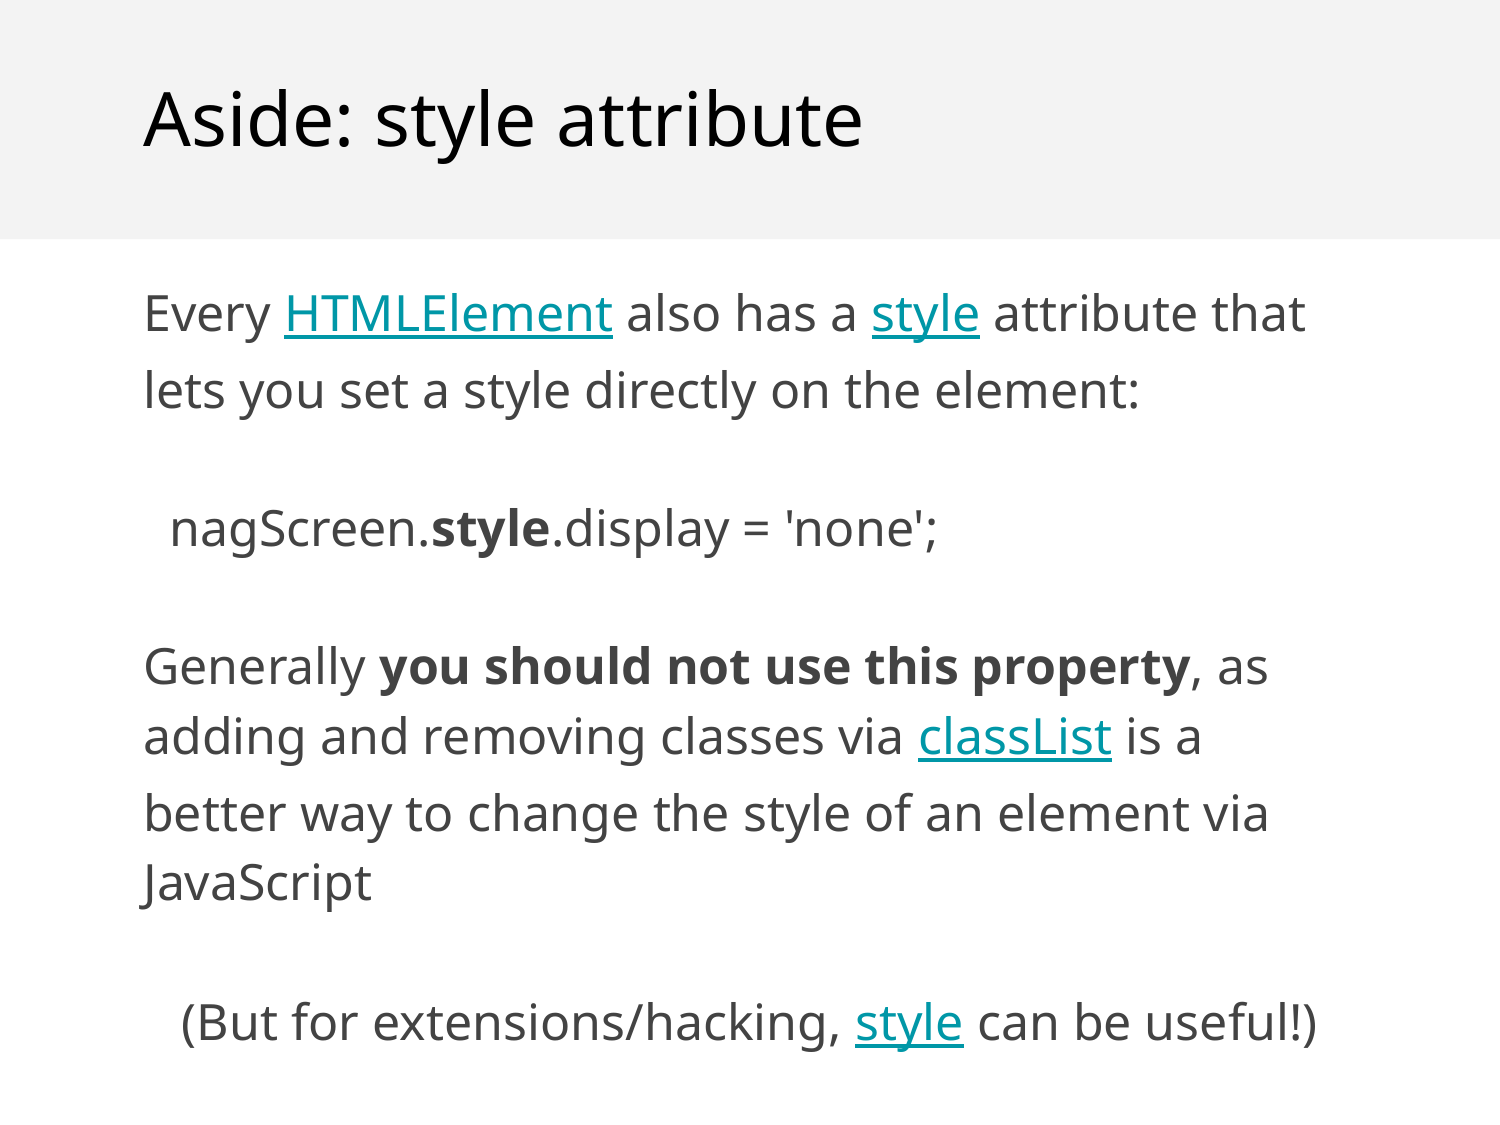

# Aside: style attribute
Every HTMLElement also has a style attribute that lets you set a style directly on the element:
 nagScreen.style.display = 'none';
Generally you should not use this property, as adding and removing classes via classList is a better way to change the style of an element via JavaScript
(But for extensions/hacking, style can be useful!)